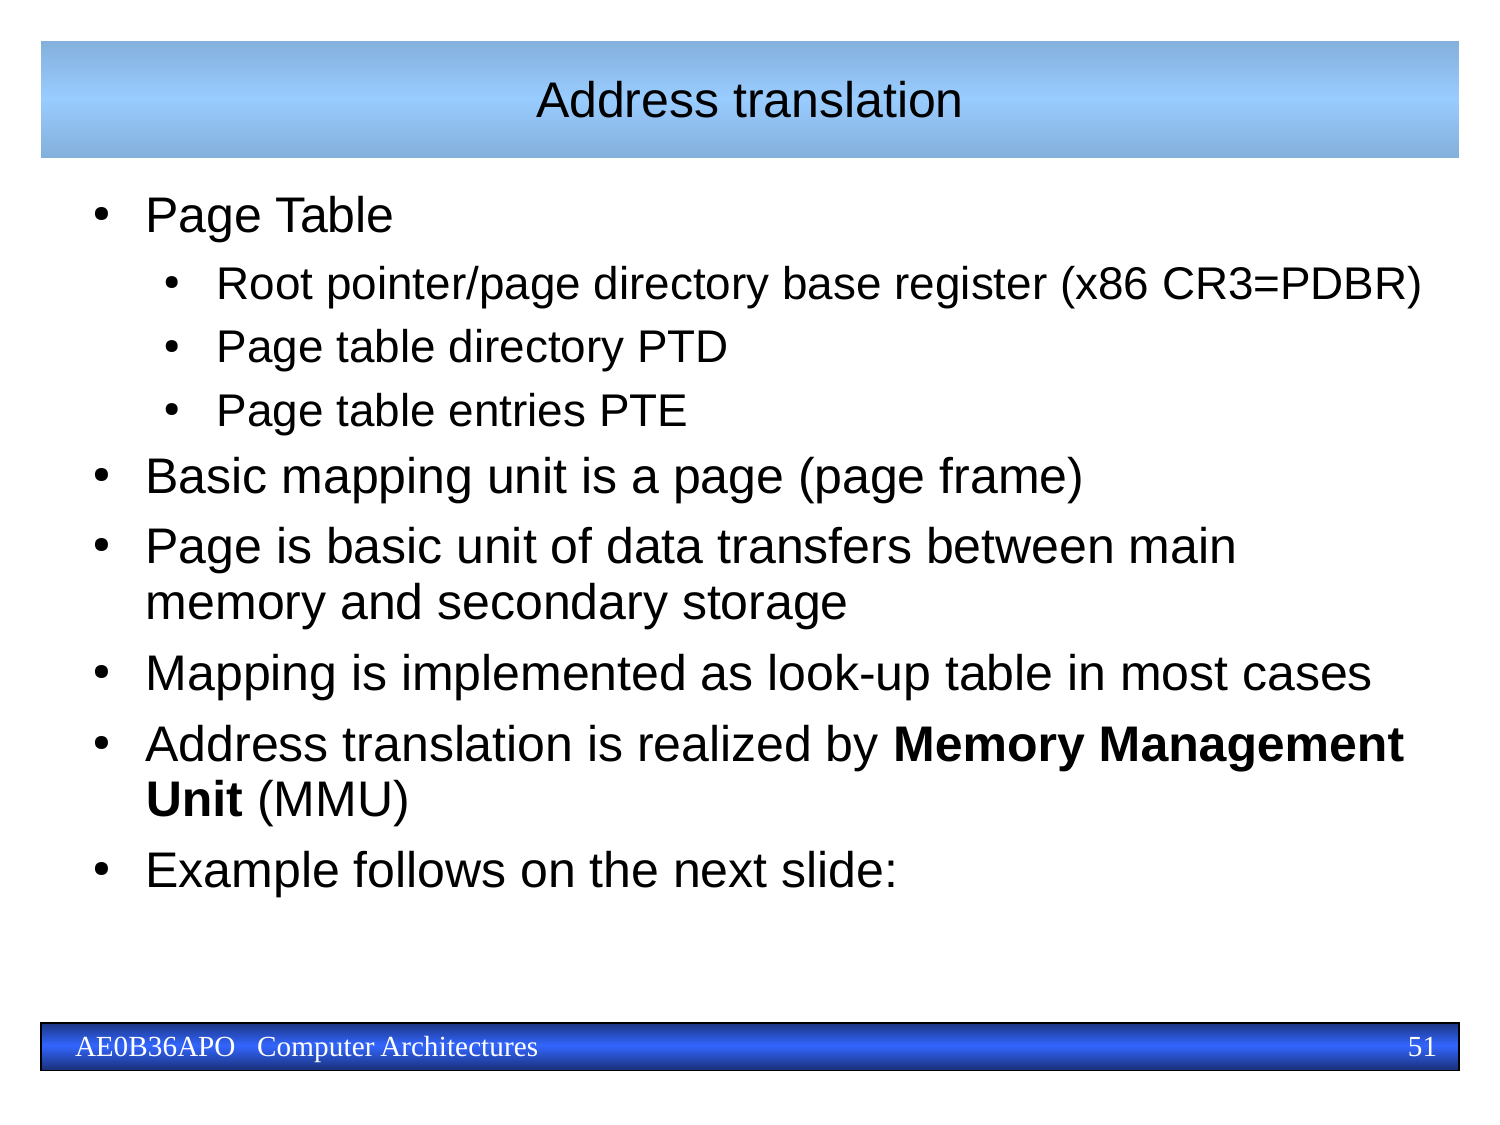

# Address translation
Page Table
Root pointer/page directory base register (x86 CR3=PDBR)
Page table directory PTD
Page table entries PTE
Basic mapping unit is a page (page frame)
Page is basic unit of data transfers between main memory and secondary storage
Mapping is implemented as look-up table in most cases
Address translation is realized by Memory Management Unit (MMU)
Example follows on the next slide:
AE0B36APO Computer Architectures
51